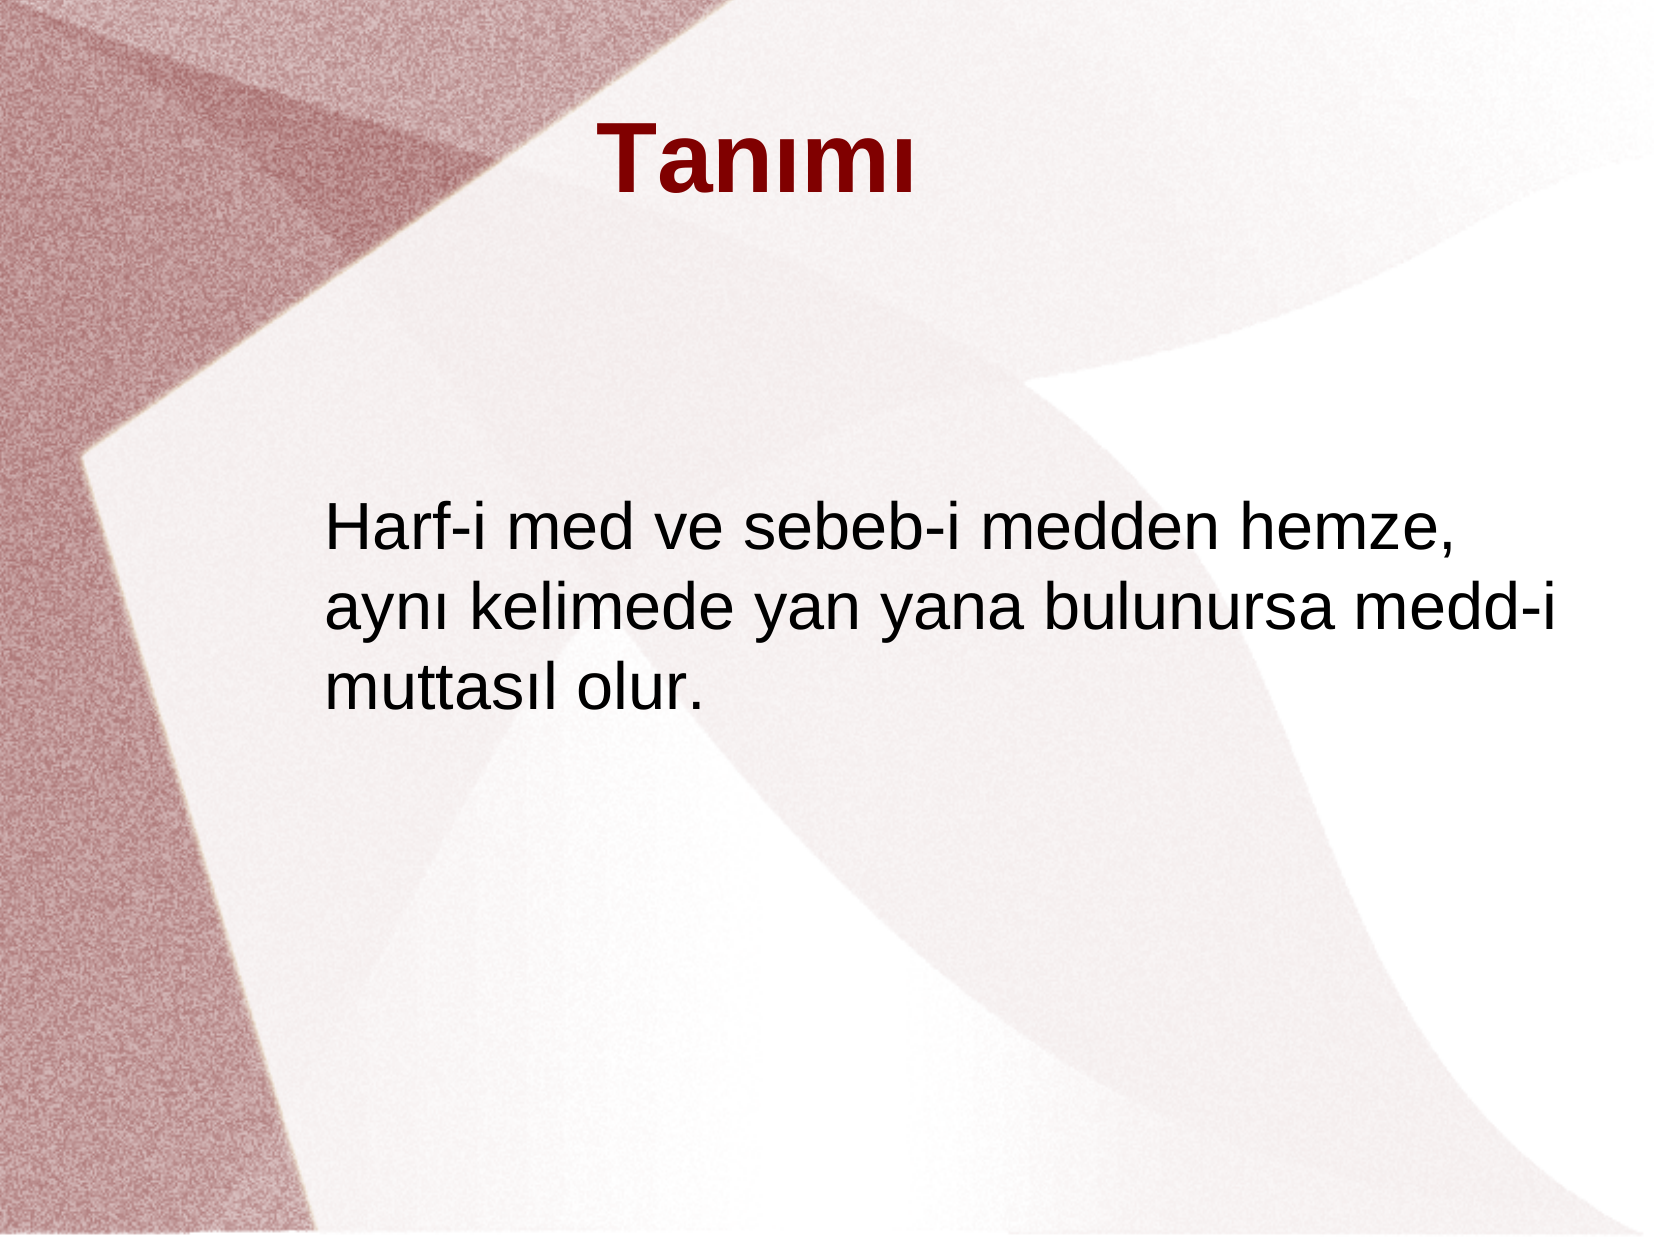

Tanımı
# Harf-i med ve sebeb-i medden hemze, aynı kelimede yan yana bulunursa medd-i muttasıl olur.